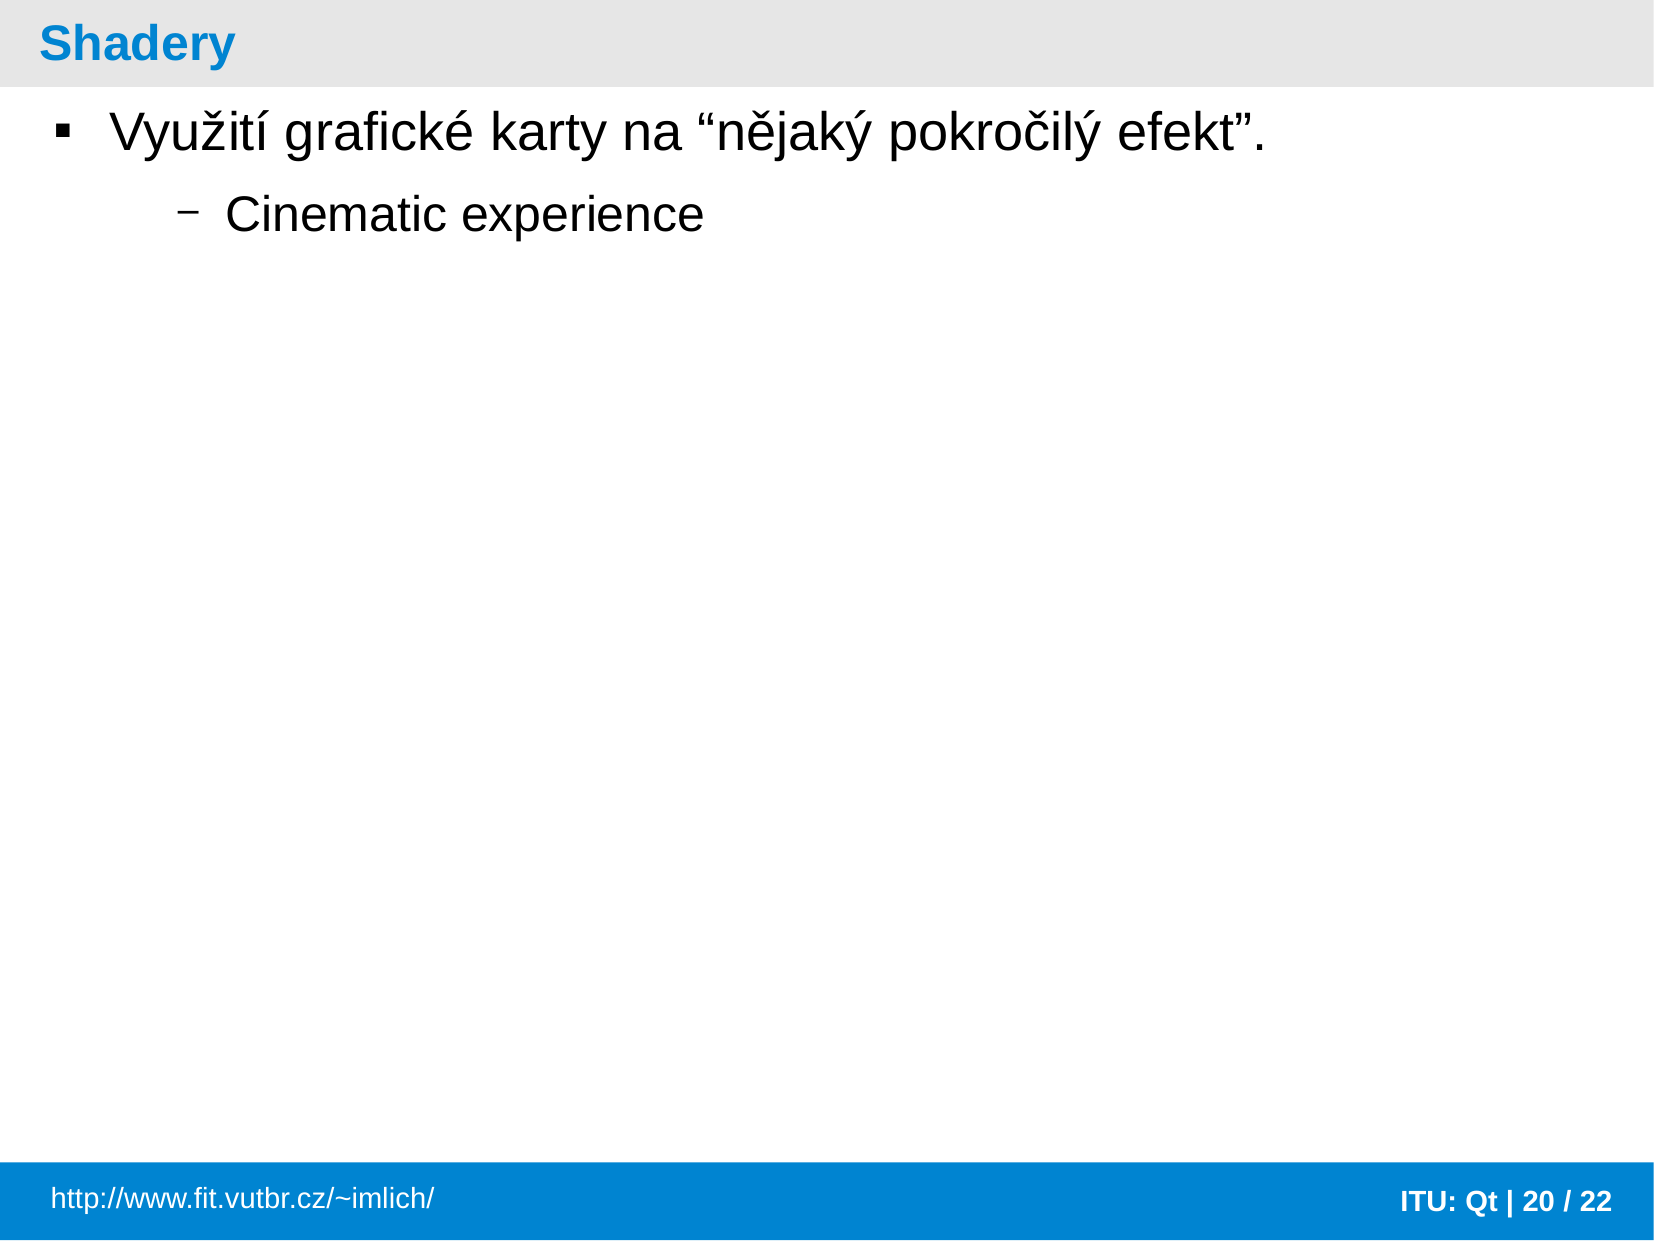

# Shadery
Využití grafické karty na “nějaký pokročilý efekt”.
Cinematic experience